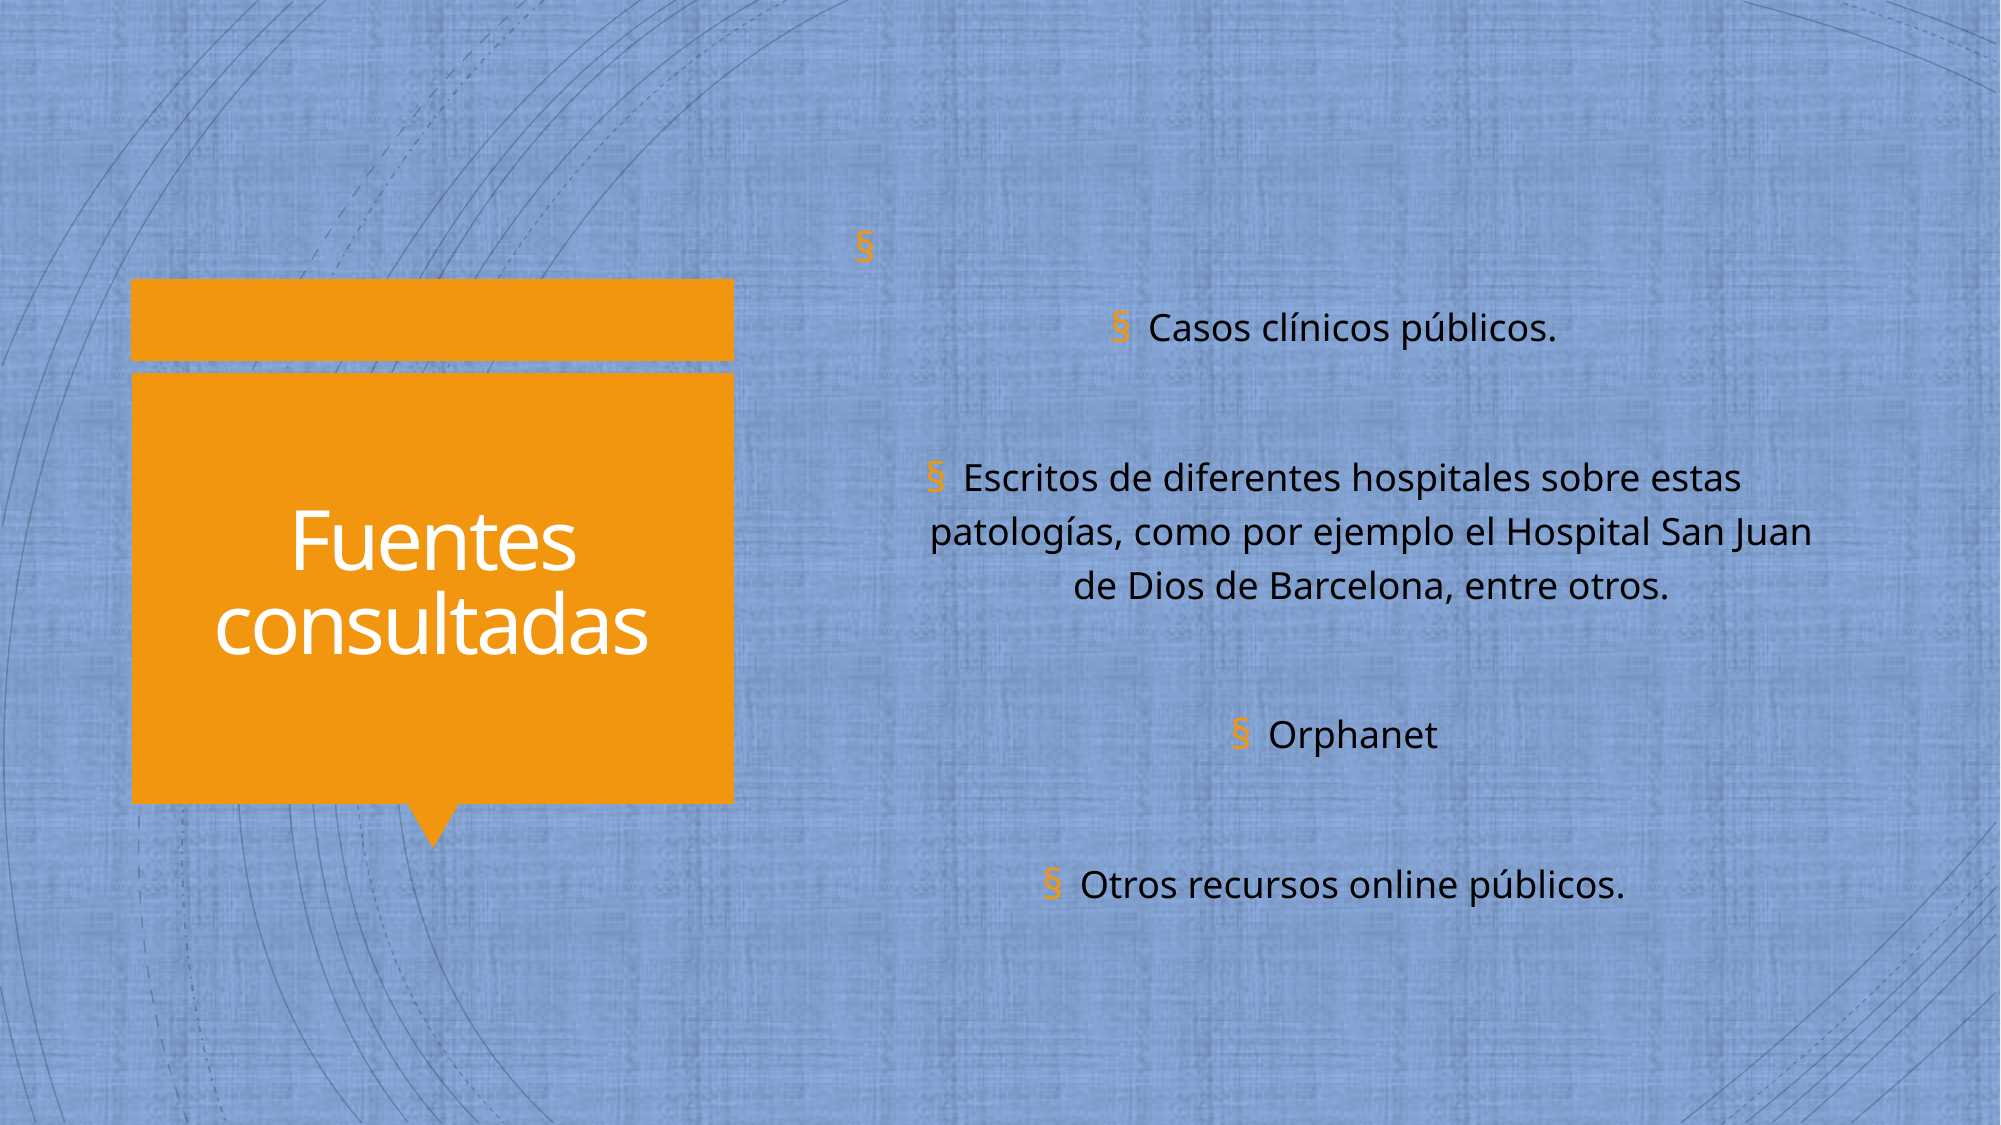

Casos clínicos públicos.
Escritos de diferentes hospitales sobre estas patologías, como por ejemplo el Hospital San Juan de Dios de Barcelona, entre otros.
Orphanet
Otros recursos online públicos.
# Fuentes consultadas